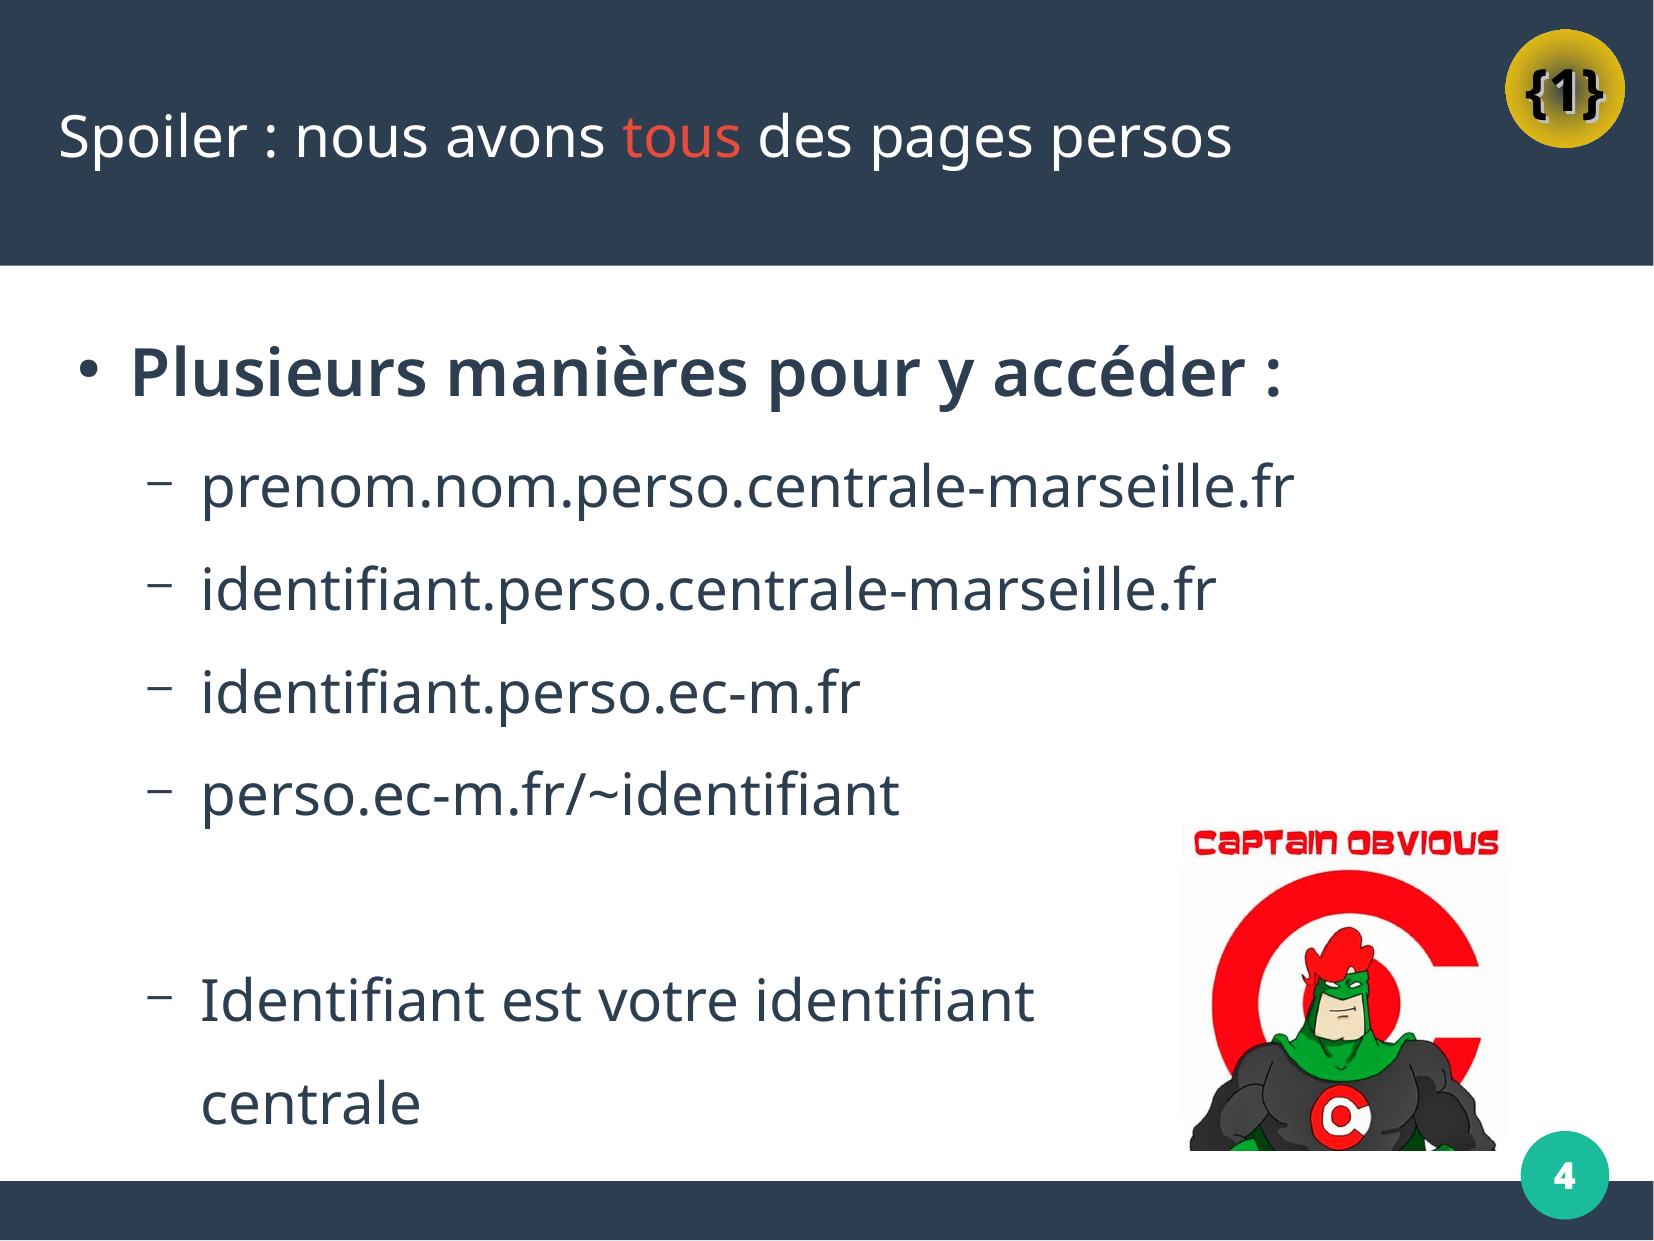

{1}
{1}
# Spoiler : nous avons tous des pages persos
Plusieurs manières pour y accéder :
prenom.nom.perso.centrale-marseille.fr
identifiant.perso.centrale-marseille.fr
identifiant.perso.ec-m.fr
perso.ec-m.fr/~identifiant
Identifiant est votre identifiant
centrale
4